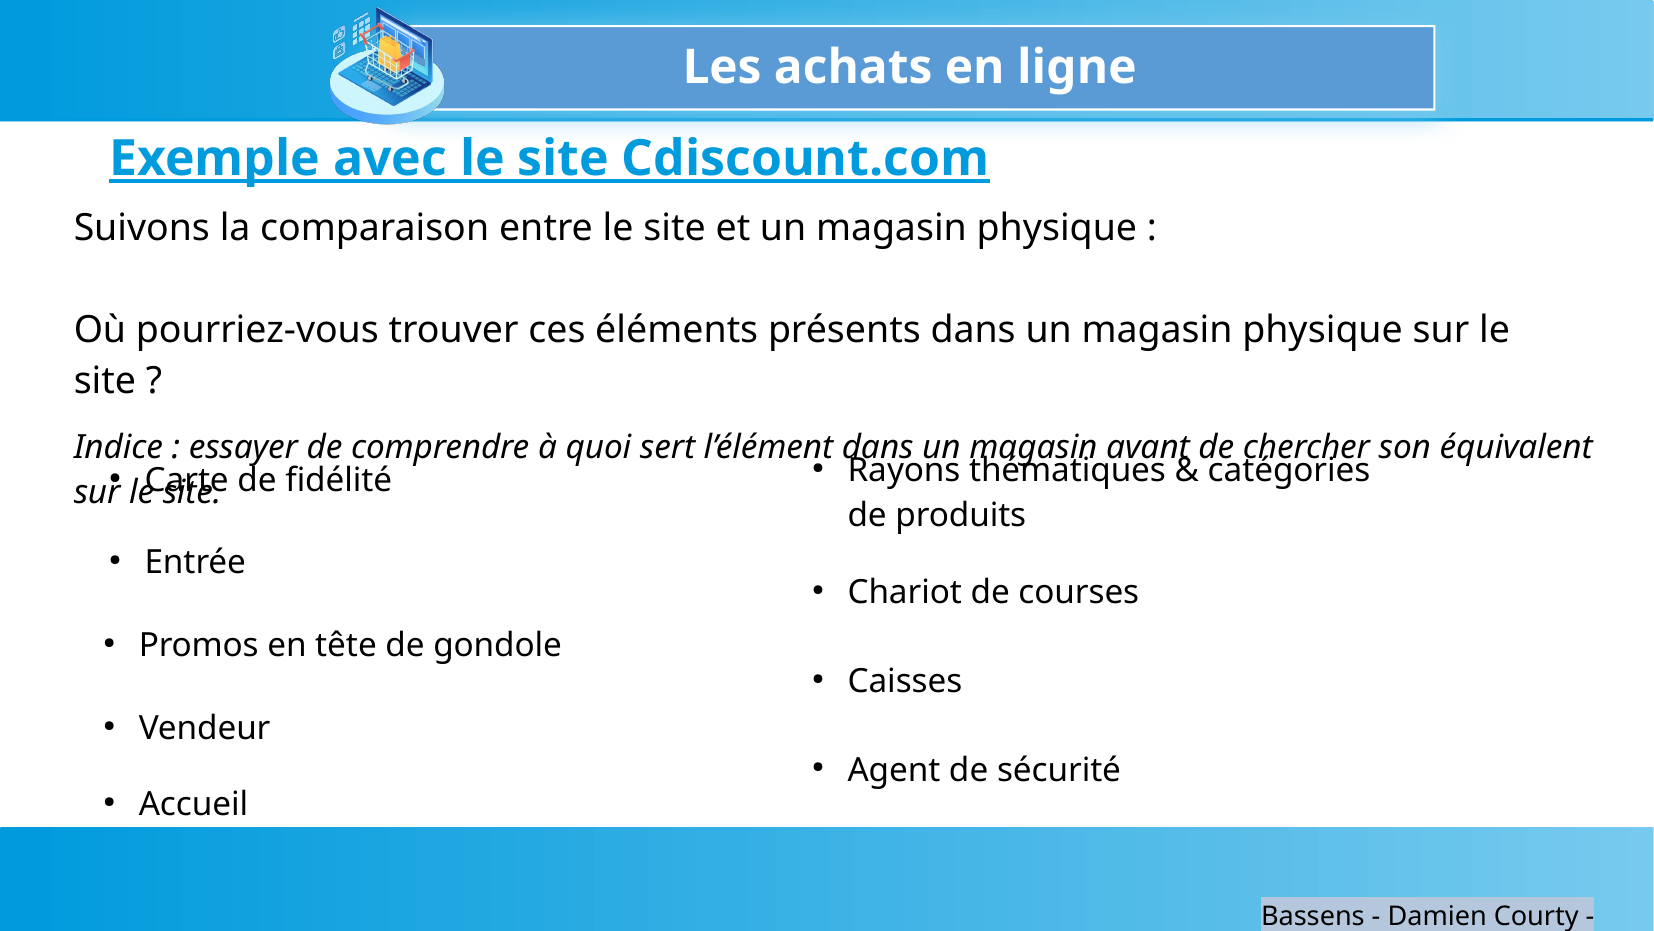

Les achats en ligne
Exemple avec le site Cdiscount.com
Suivons la comparaison entre le site et un magasin physique :
Où pourriez-vous trouver ces éléments présents dans un magasin physique sur le site ?
Indice : essayer de comprendre à quoi sert l’élément dans un magasin avant de chercher son équivalent sur le site.
Rayons thématiques & catégories de produits
Carte de fidélité
Entrée
Chariot de courses
Promos en tête de gondole
Caisses
Vendeur
Agent de sécurité
Accueil
Bassens - Damien Courty - 2024